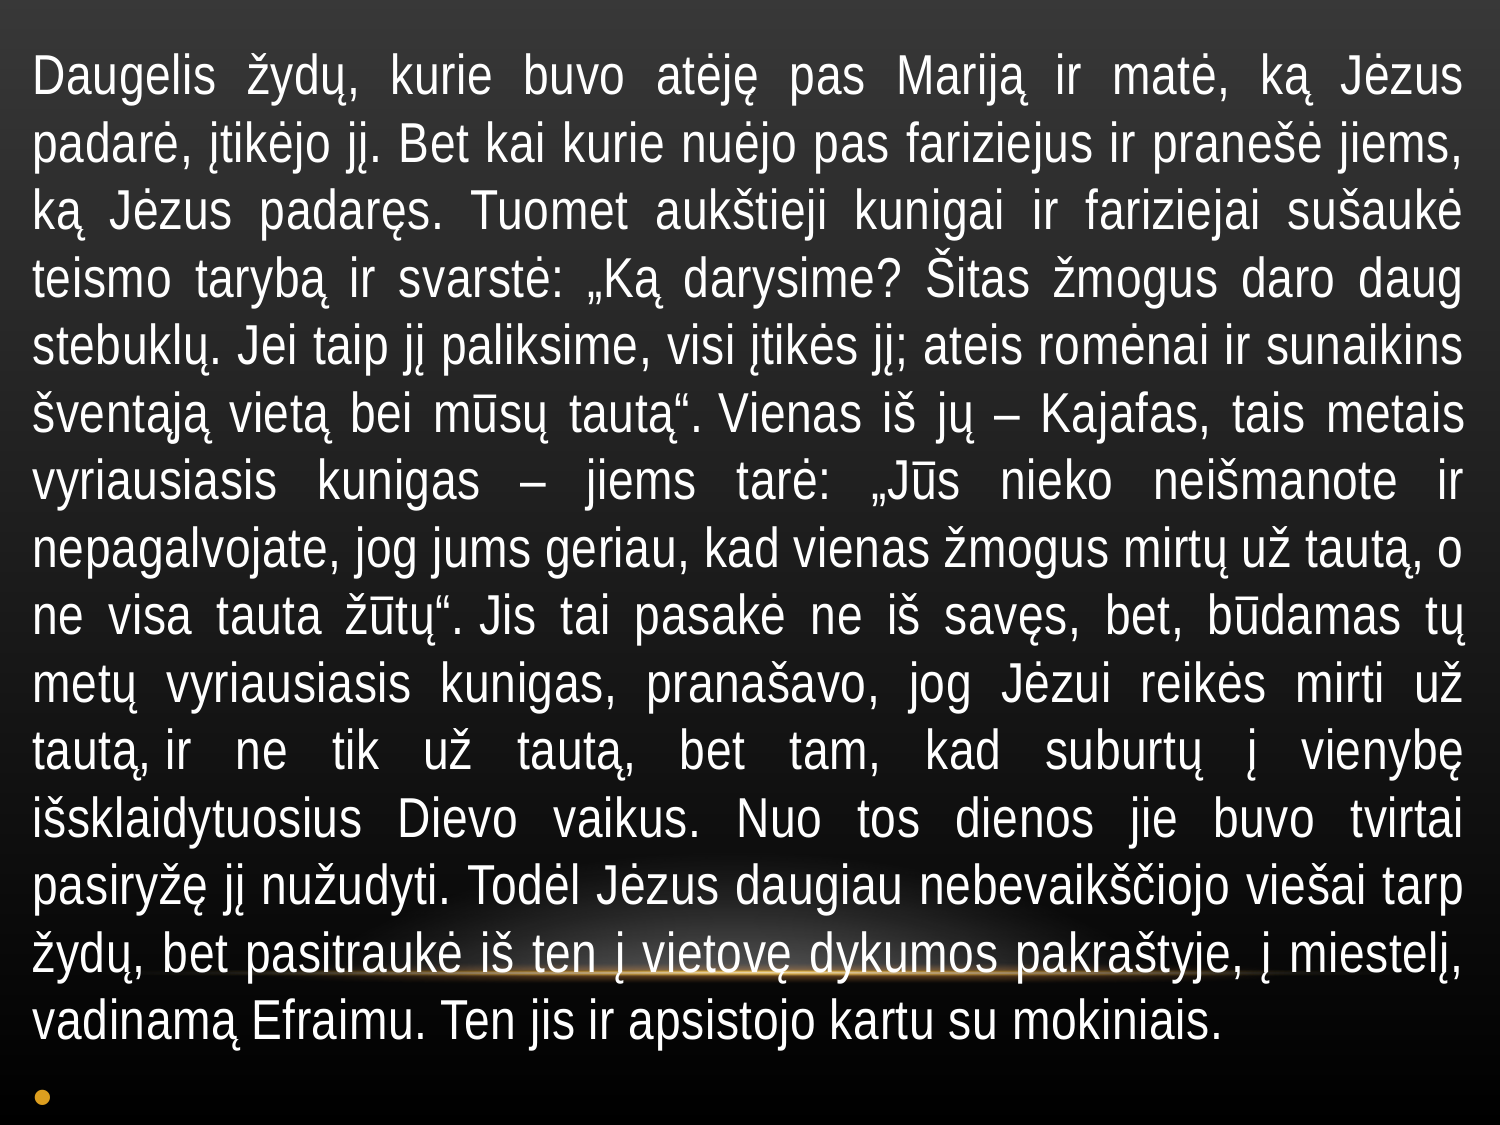

Daugelis žydų, kurie buvo atėję pas Mariją ir matė, ką Jėzus padarė, įtikėjo jį. Bet kai kurie nuėjo pas fariziejus ir pranešė jiems, ką Jėzus padaręs. Tuomet aukštieji kunigai ir fariziejai sušaukė teismo tarybą ir svarstė: „Ką darysime? Šitas žmogus daro daug stebuklų. Jei taip jį paliksime, visi įtikės jį; ateis romėnai ir sunaikins šventąją vietą bei mūsų tautą“. Vienas iš jų – Kajafas, tais metais vyriausiasis kunigas – jiems tarė: „Jūs nieko neišmanote ir nepagalvojate, jog jums geriau, kad vienas žmogus mirtų už tautą, o ne visa tauta žūtų“. Jis tai pasakė ne iš savęs, bet, būdamas tų metų vyriausiasis kunigas, pranašavo, jog Jėzui reikės mirti už tautą, ir ne tik už tautą, bet tam, kad suburtų į vienybę išsklaidytuosius Dievo vaikus. Nuo tos dienos jie buvo tvirtai pasiryžę jį nužudyti. Todėl Jėzus daugiau nebevaikščiojo viešai tarp žydų, bet pasitraukė iš ten į vietovę dykumos pakraštyje, į miestelį, vadinamą Efraimu. Ten jis ir apsistojo kartu su mokiniais.
#